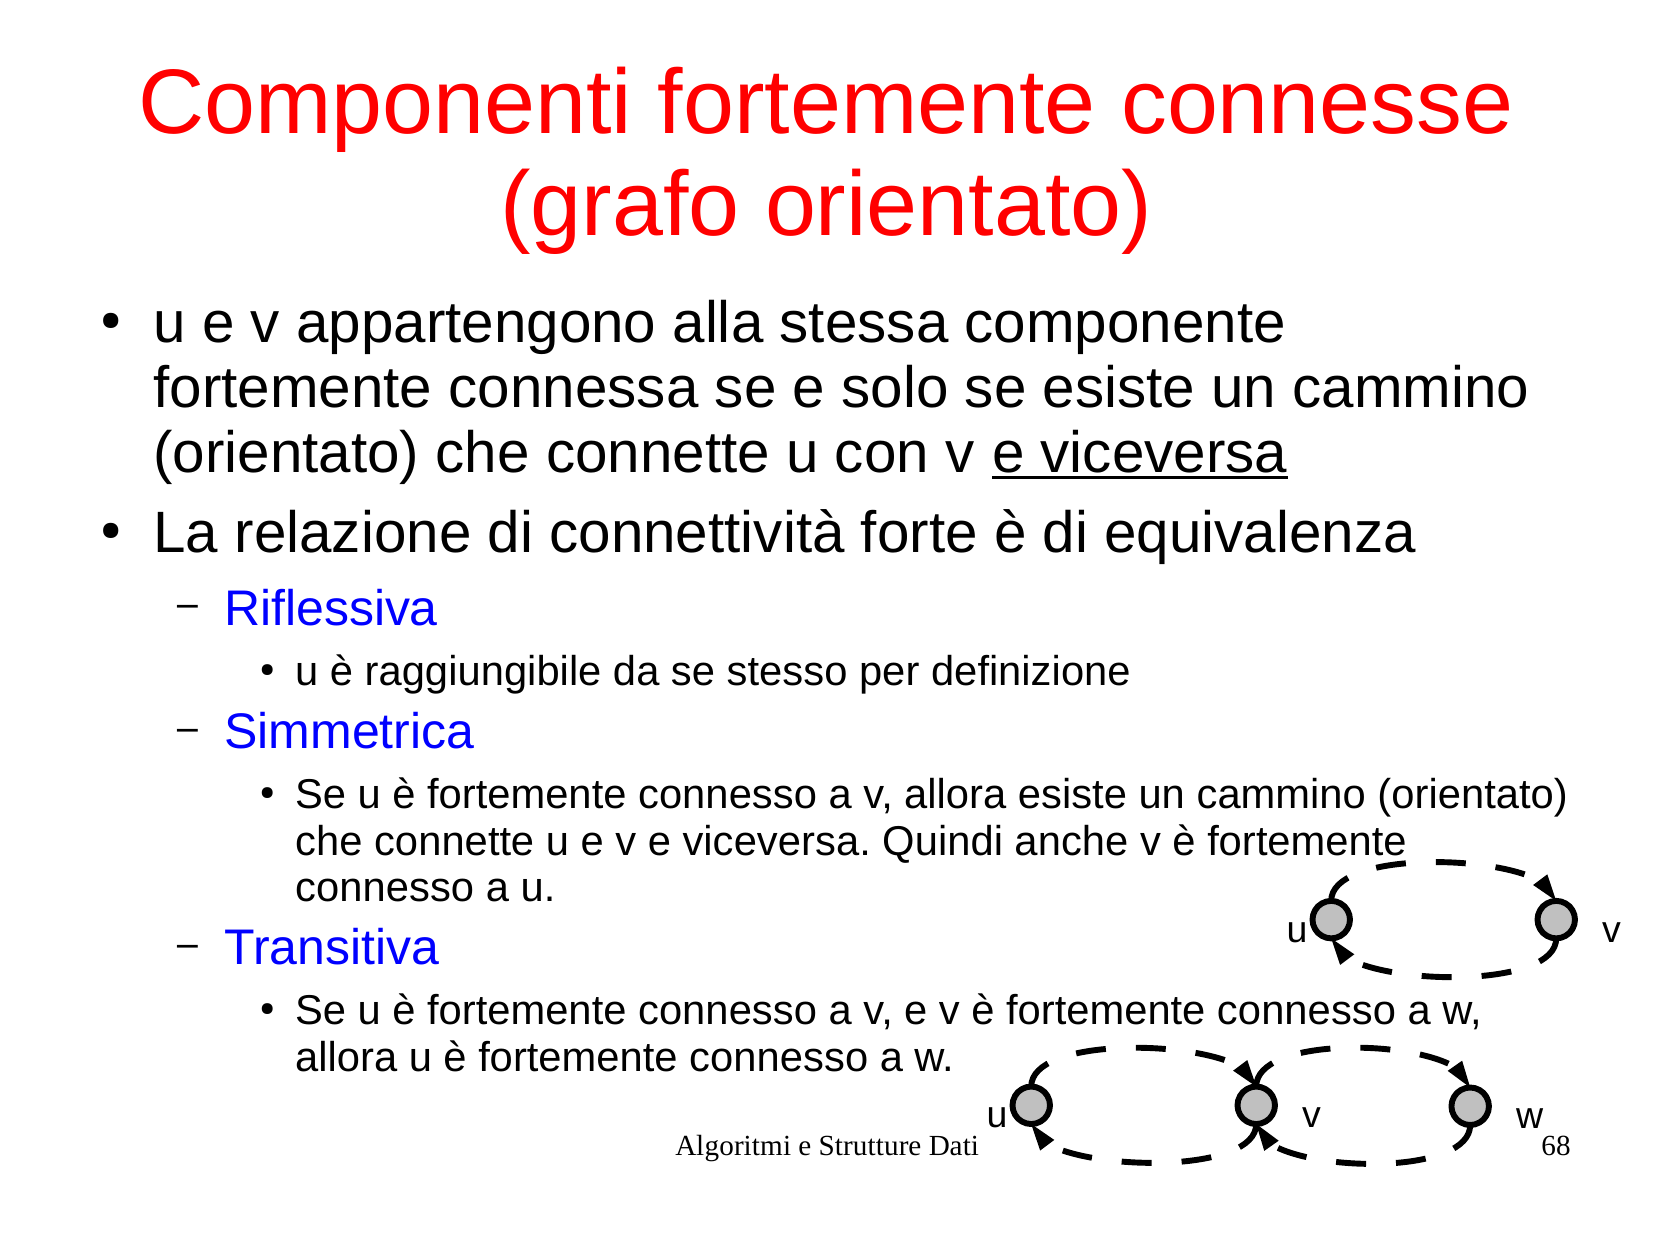

# Componenti fortemente connesse (grafo orientato)
u e v appartengono alla stessa componente fortemente connessa se e solo se esiste un cammino (orientato) che connette u con v e viceversa
La relazione di connettività forte è di equivalenza
Riflessiva
u è raggiungibile da se stesso per definizione
Simmetrica
Se u è fortemente connesso a v, allora esiste un cammino (orientato) che connette u e v e viceversa. Quindi anche v è fortemente connesso a u.
Transitiva
Se u è fortemente connesso a v, e v è fortemente connesso a w, allora u è fortemente connesso a w.
u
v
u
v
w
Algoritmi e Strutture Dati
68